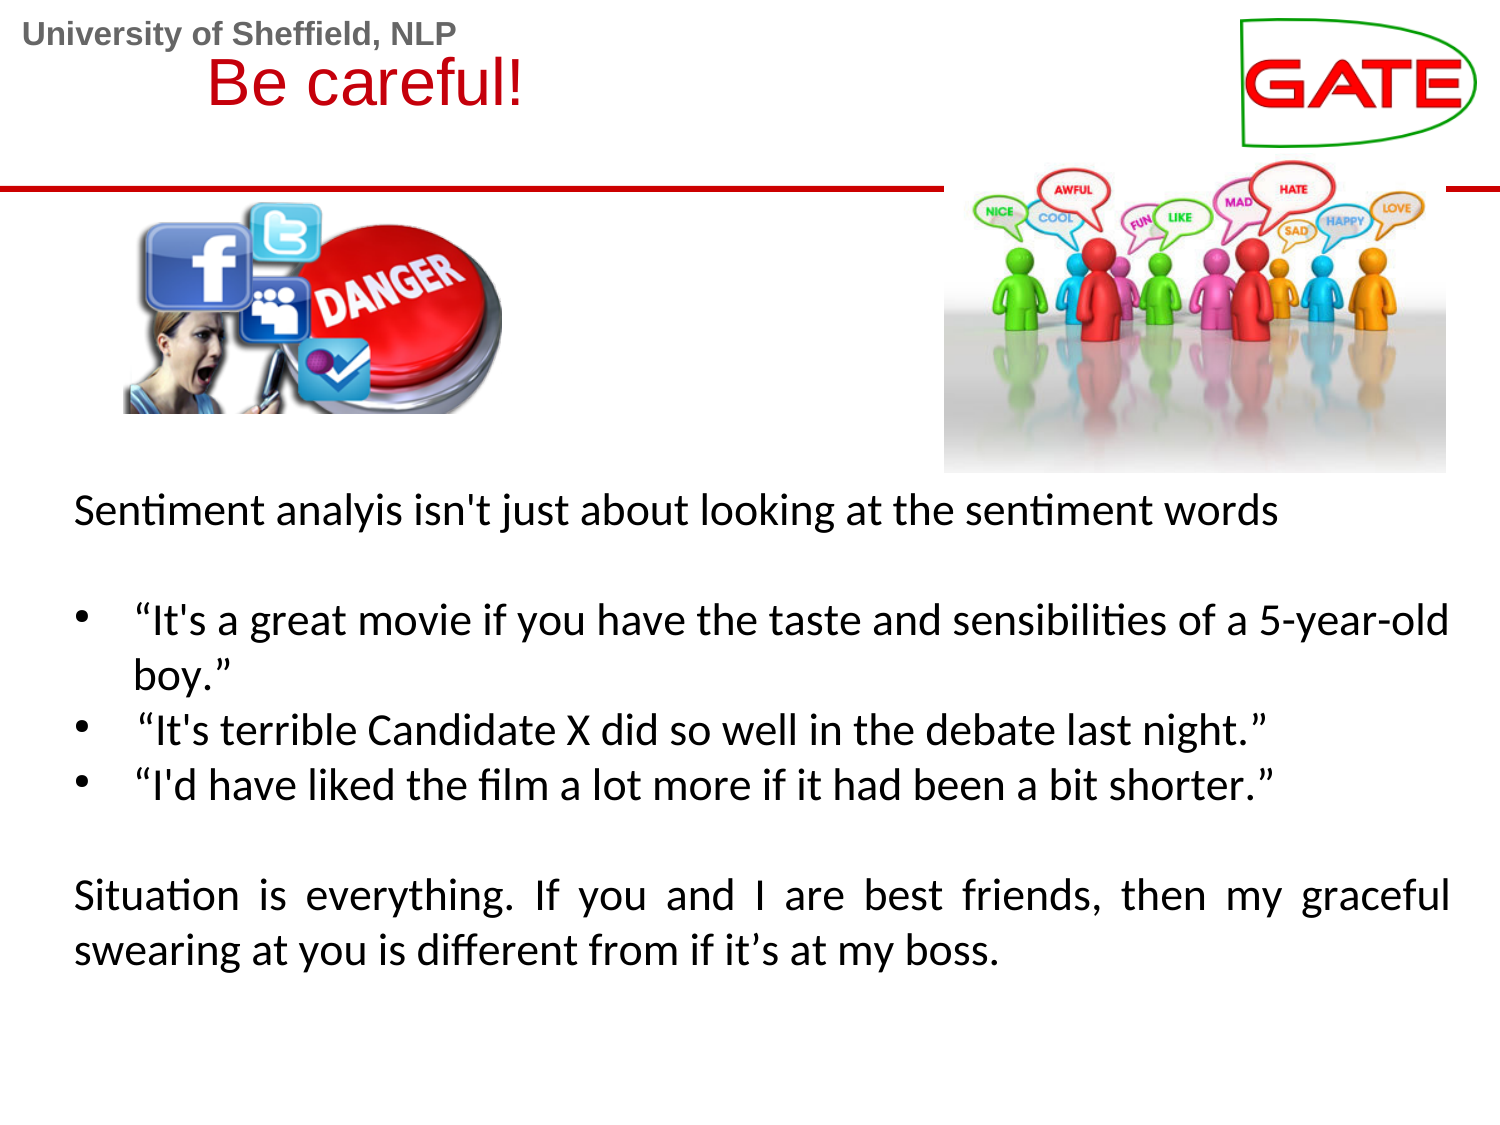

# Be careful!
Sentiment analyis isn't just about looking at the sentiment words
“It's a great movie if you have the taste and sensibilities of a 5-year-old boy.”
“It's terrible Candidate X did so well in the debate last night.”
“I'd have liked the film a lot more if it had been a bit shorter.”
Situation is everything. If you and I are best friends, then my graceful swearing at you is different from if it’s at my boss.